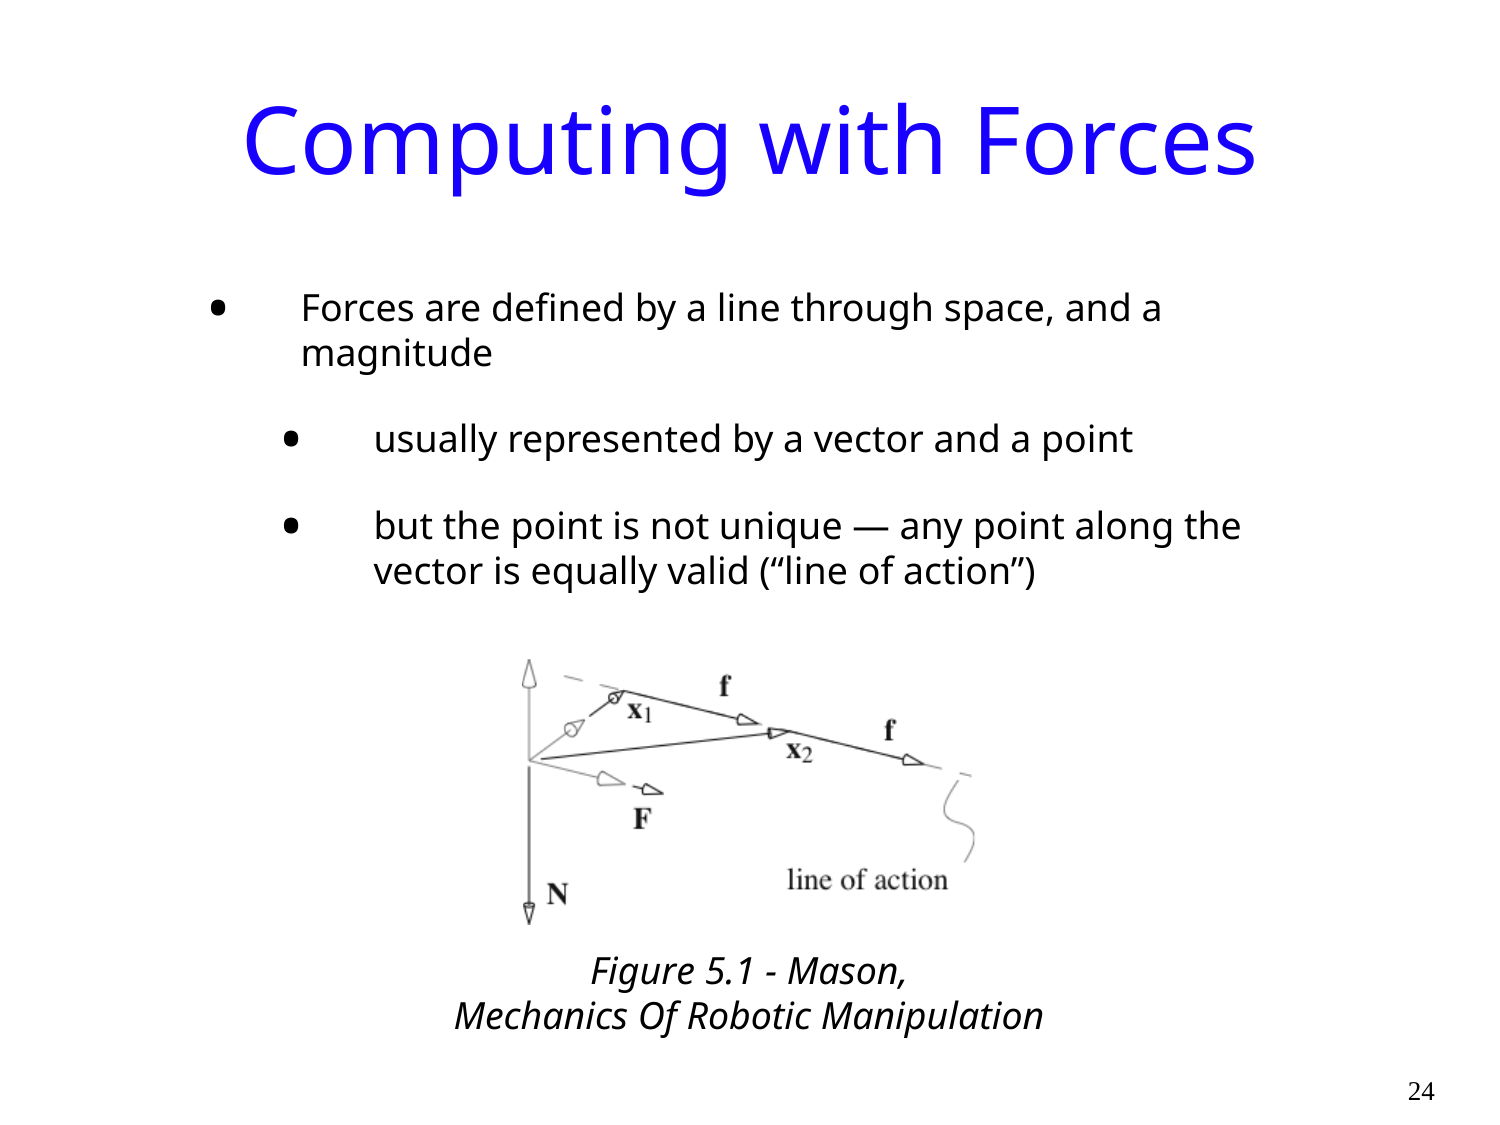

# Computing with Forces
Forces are defined by a line through space, and a magnitude
usually represented by a vector and a point
but the point is not unique — any point along the vector is equally valid (“line of action”)
Figure 5.1 - Mason,
Mechanics Of Robotic Manipulation
24